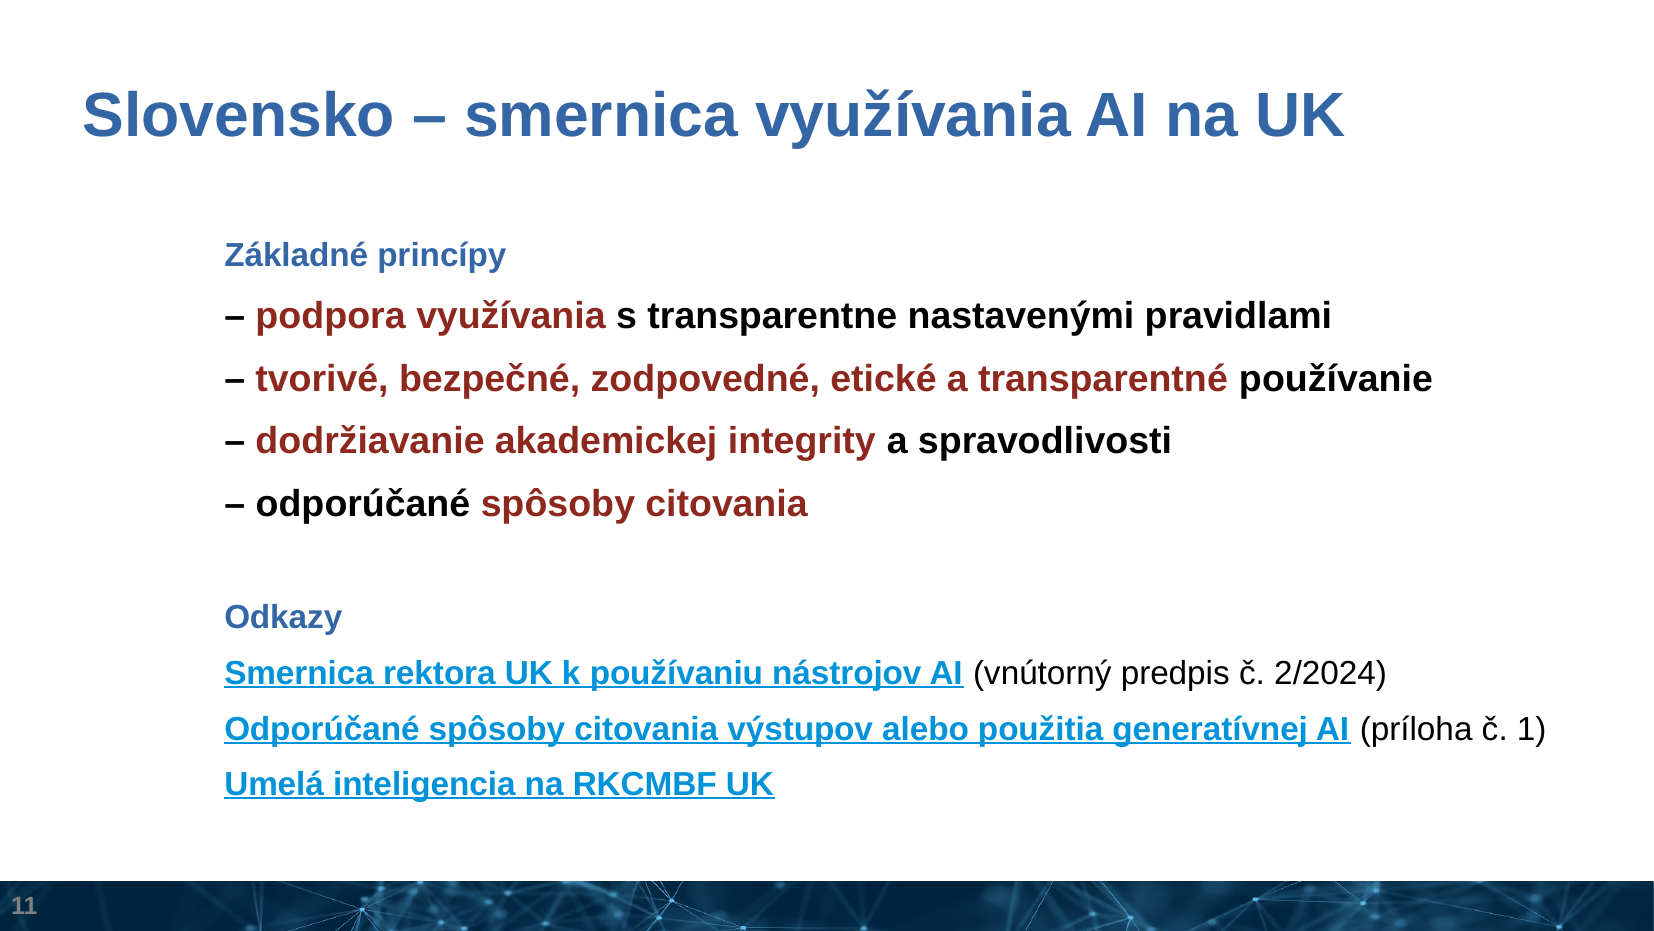

# Slovensko – smernica využívania AI na UK
Základné princípy
– podpora využívania s transparentne nastavenými pravidlami
– tvorivé, bezpečné, zodpovedné, etické a transparentné používanie
– dodržiavanie akademickej integrity a spravodlivosti
– odporúčané spôsoby citovania
Odkazy
Smernica rektora UK k používaniu nástrojov AI (vnútorný predpis č. 2/2024)
Odporúčané spôsoby citovania výstupov alebo použitia generatívnej AI (príloha č. 1)
Umelá inteligencia na RKCMBF UK